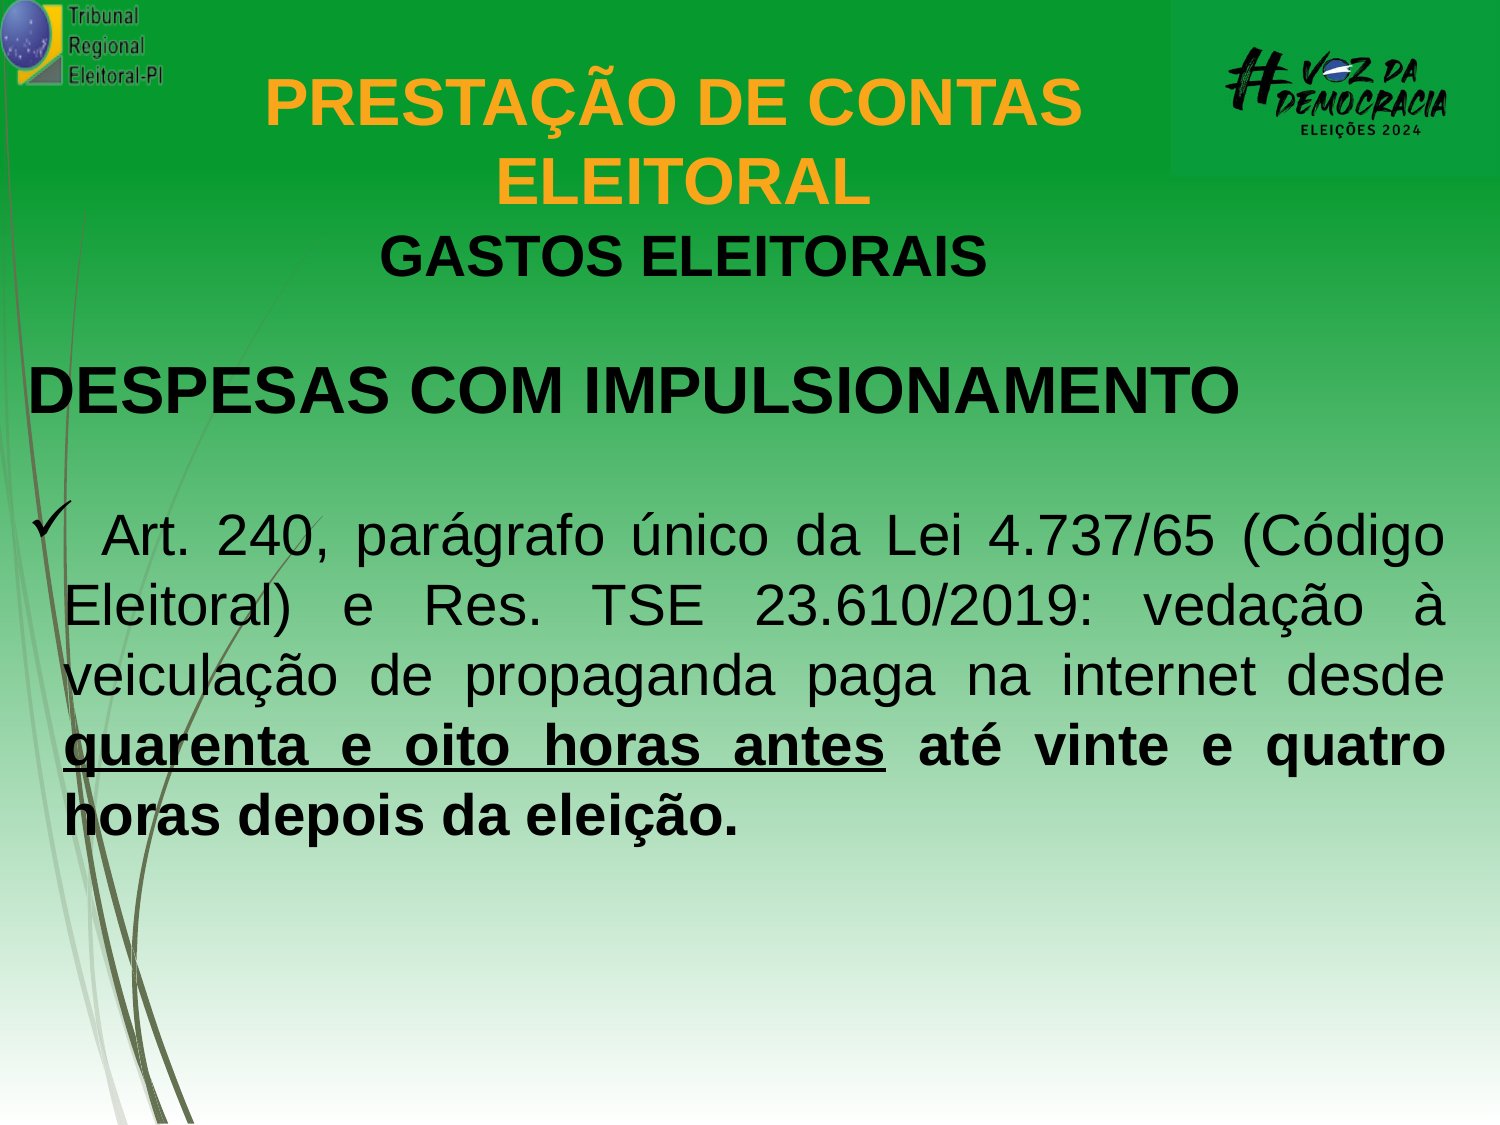

PRESTAÇÃO DE CONTAS
ELEITORAL
GASTOS ELEITORAIS
DESPESAS COM IMPULSIONAMENTO
 Art. 240, parágrafo único da Lei 4.737/65 (Código Eleitoral) e Res. TSE 23.610/2019: vedação à veiculação de propaganda paga na internet desde quarenta e oito horas antes até vinte e quatro horas depois da eleição.